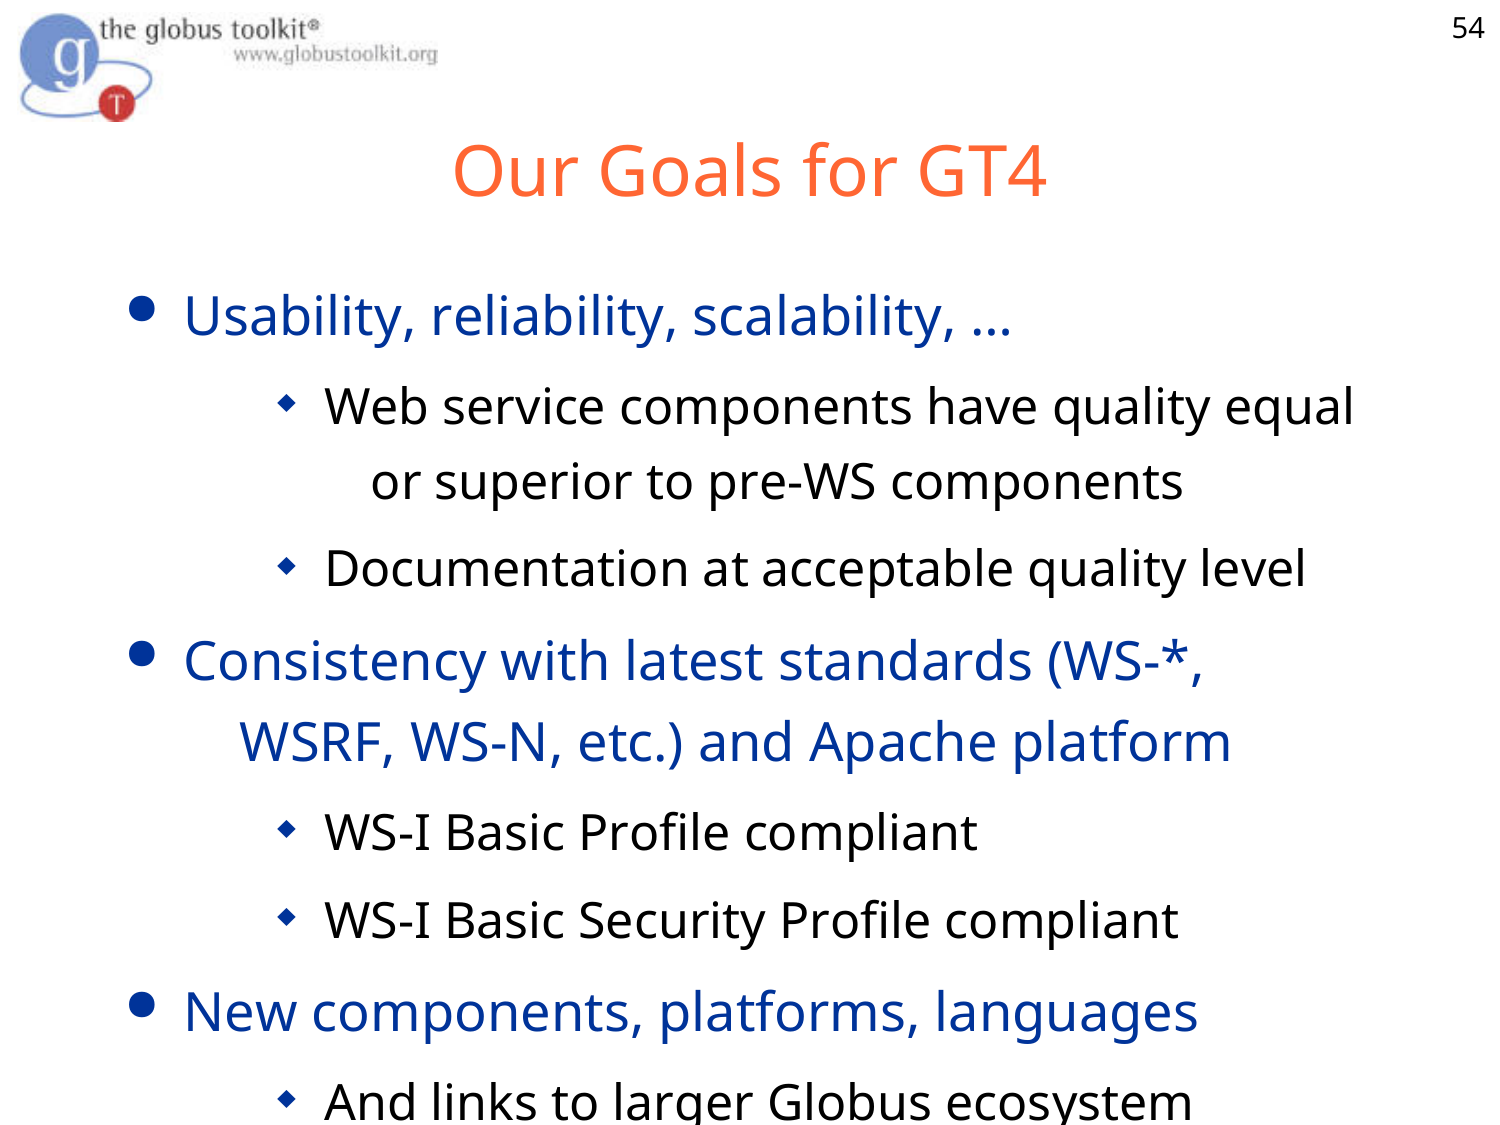

54
# Our Goals for GT4
Usability, reliability, scalability, …
Web service components have quality equal or superior to pre-WS components
Documentation at acceptable quality level
Consistency with latest standards (WS-*, WSRF, WS-N, etc.) and Apache platform
WS-I Basic Profile compliant
WS-I Basic Security Profile compliant
New components, platforms, languages
And links to larger Globus ecosystem